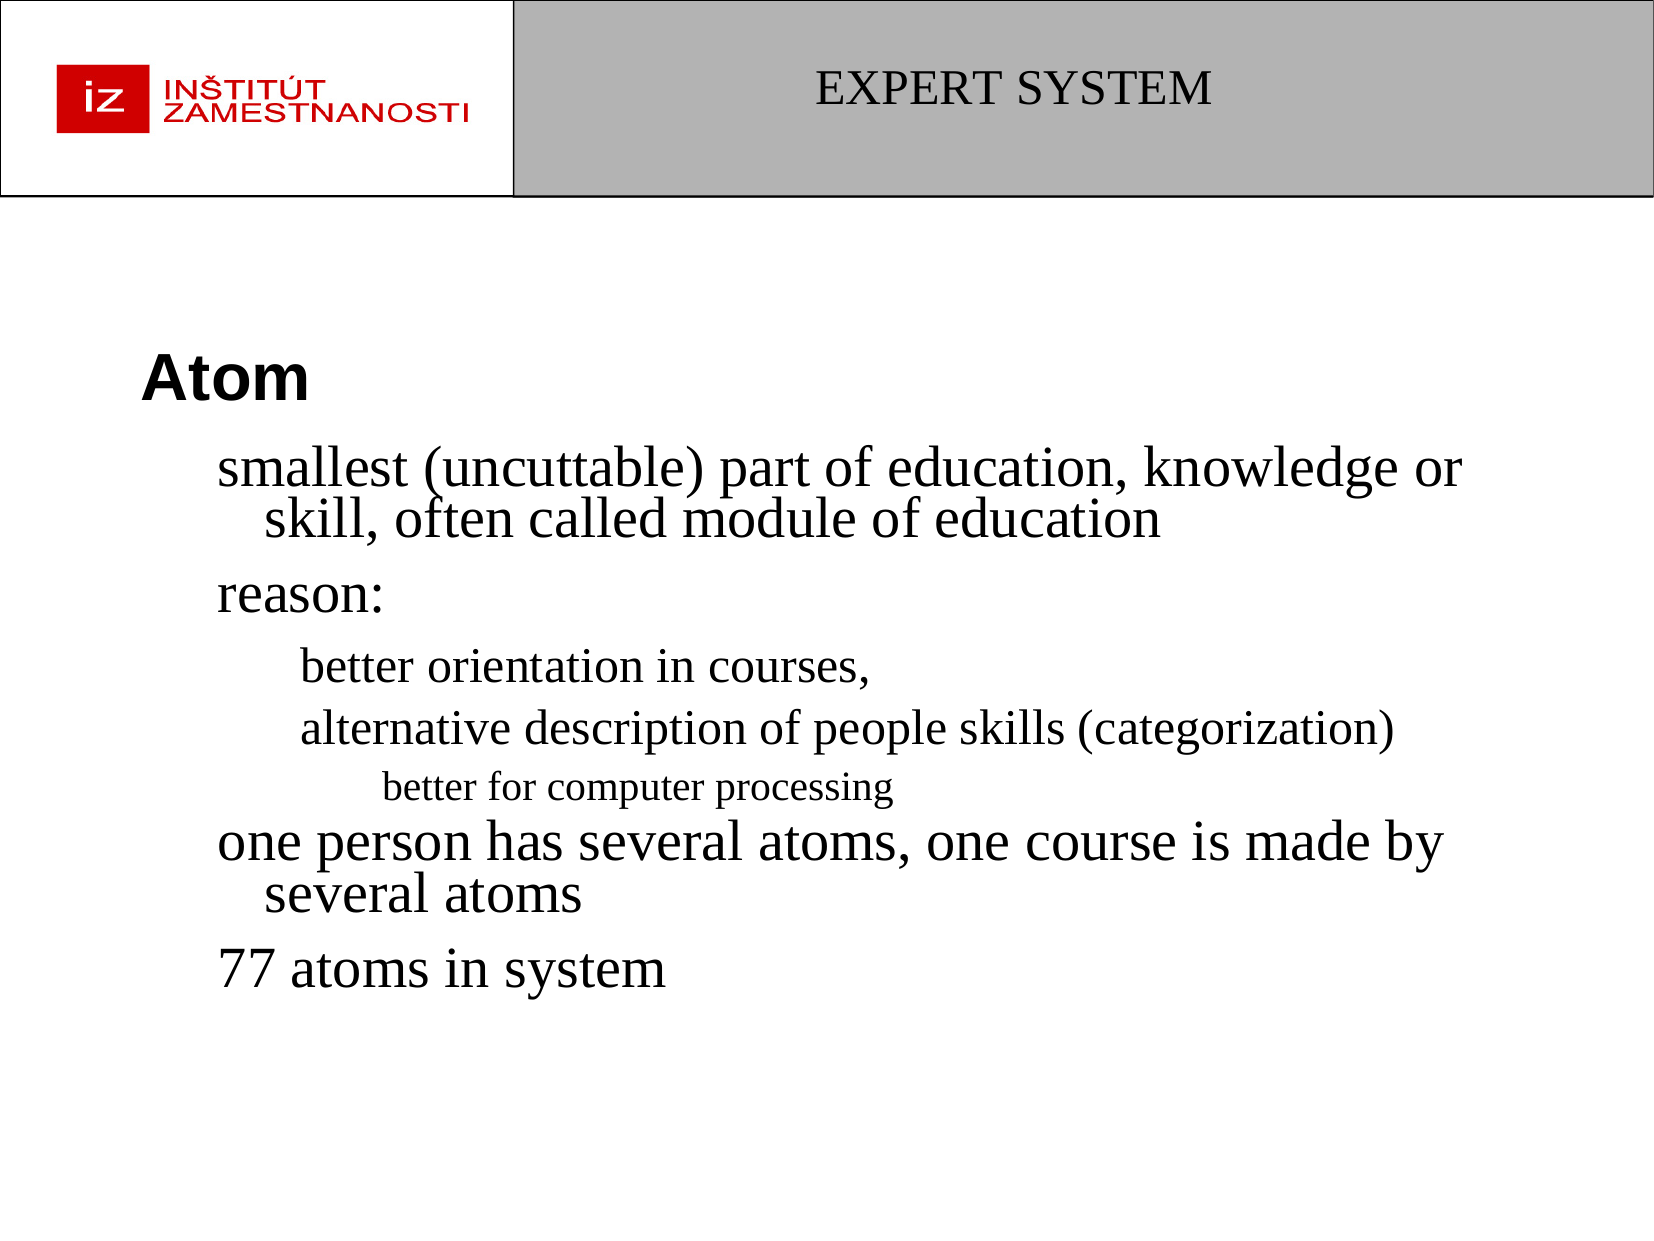

EXPERT SYSTEM
 EXPERTNÝ SYSTÉM
# Atom
smallest (uncuttable) part of education, knowledge or skill, often called module of education
reason:
better orientation in courses,
alternative description of people skills (categorization)
 better for computer processing
one person has several atoms, one course is made by several atoms
77 atoms in system